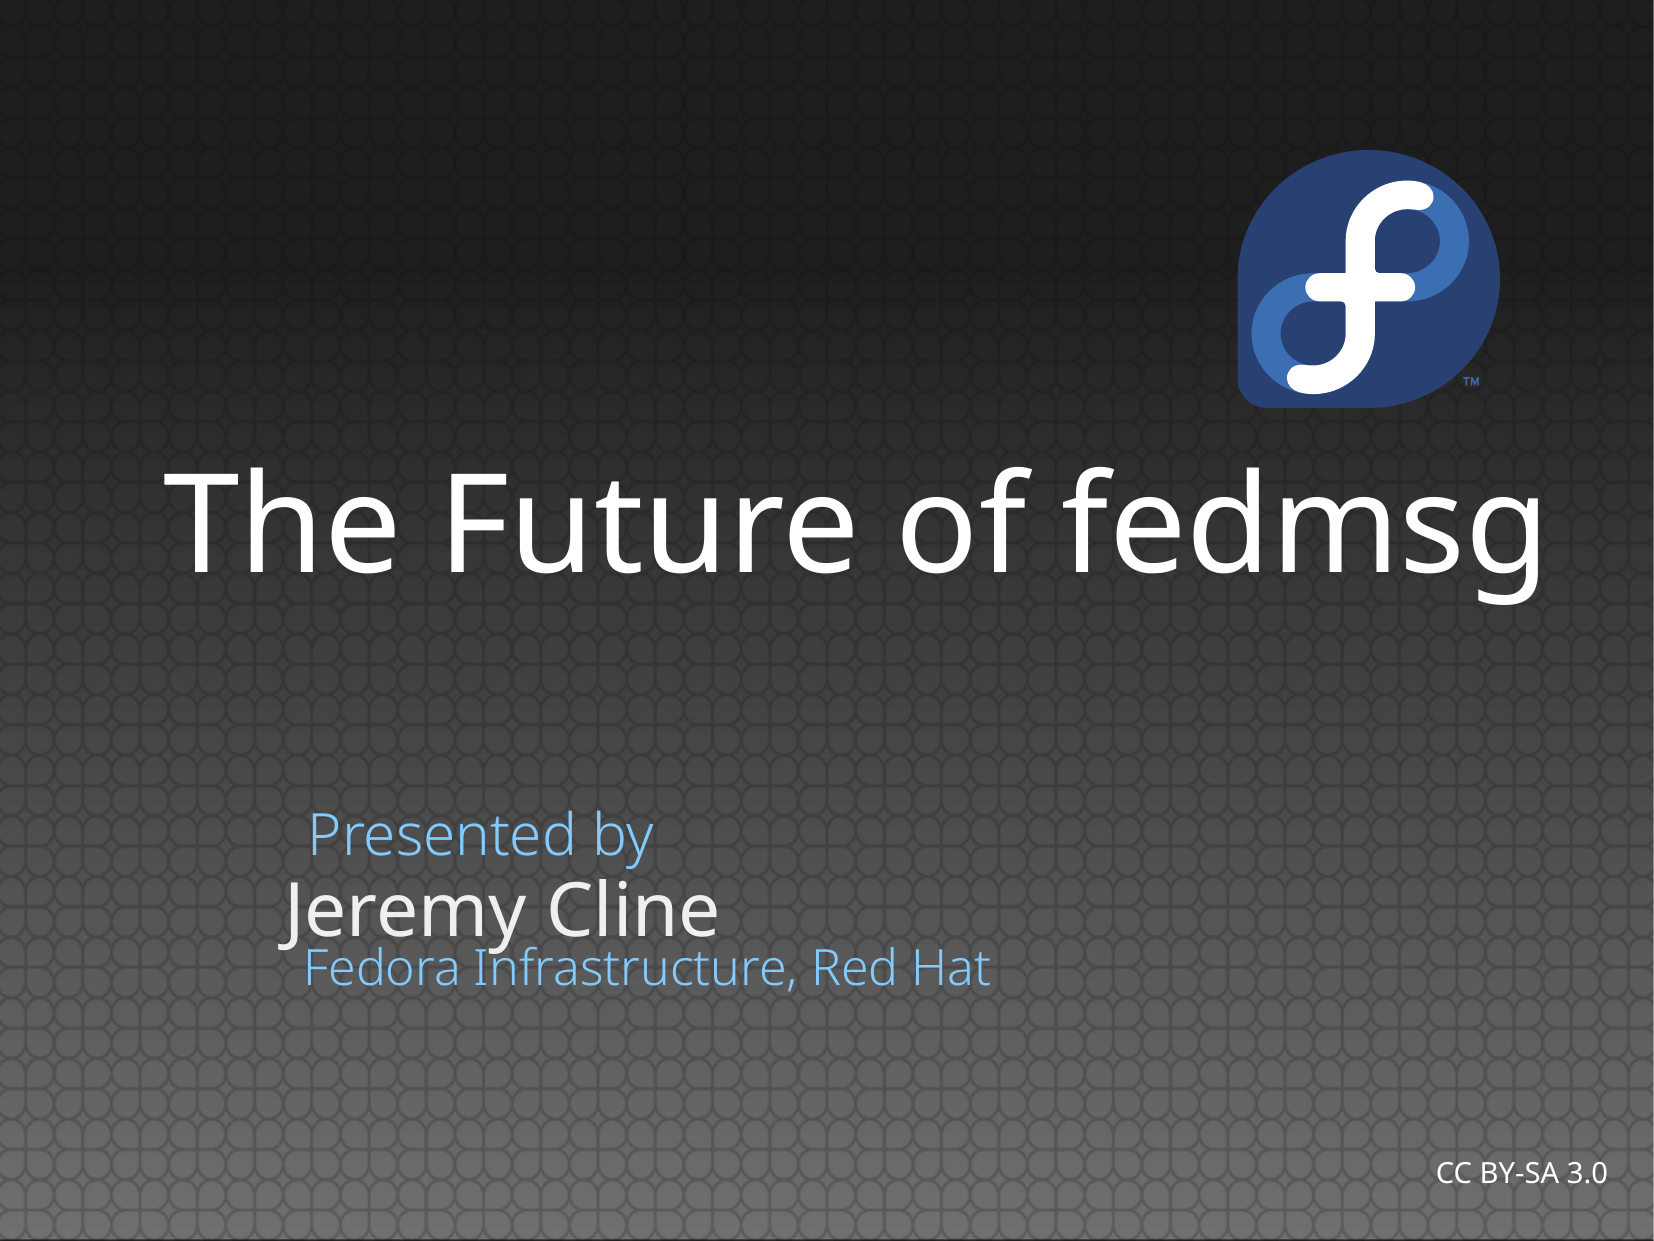

The Future of fedmsg
Presented by
Jeremy Cline
Fedora Infrastructure, Red Hat
CC BY-SA 3.0